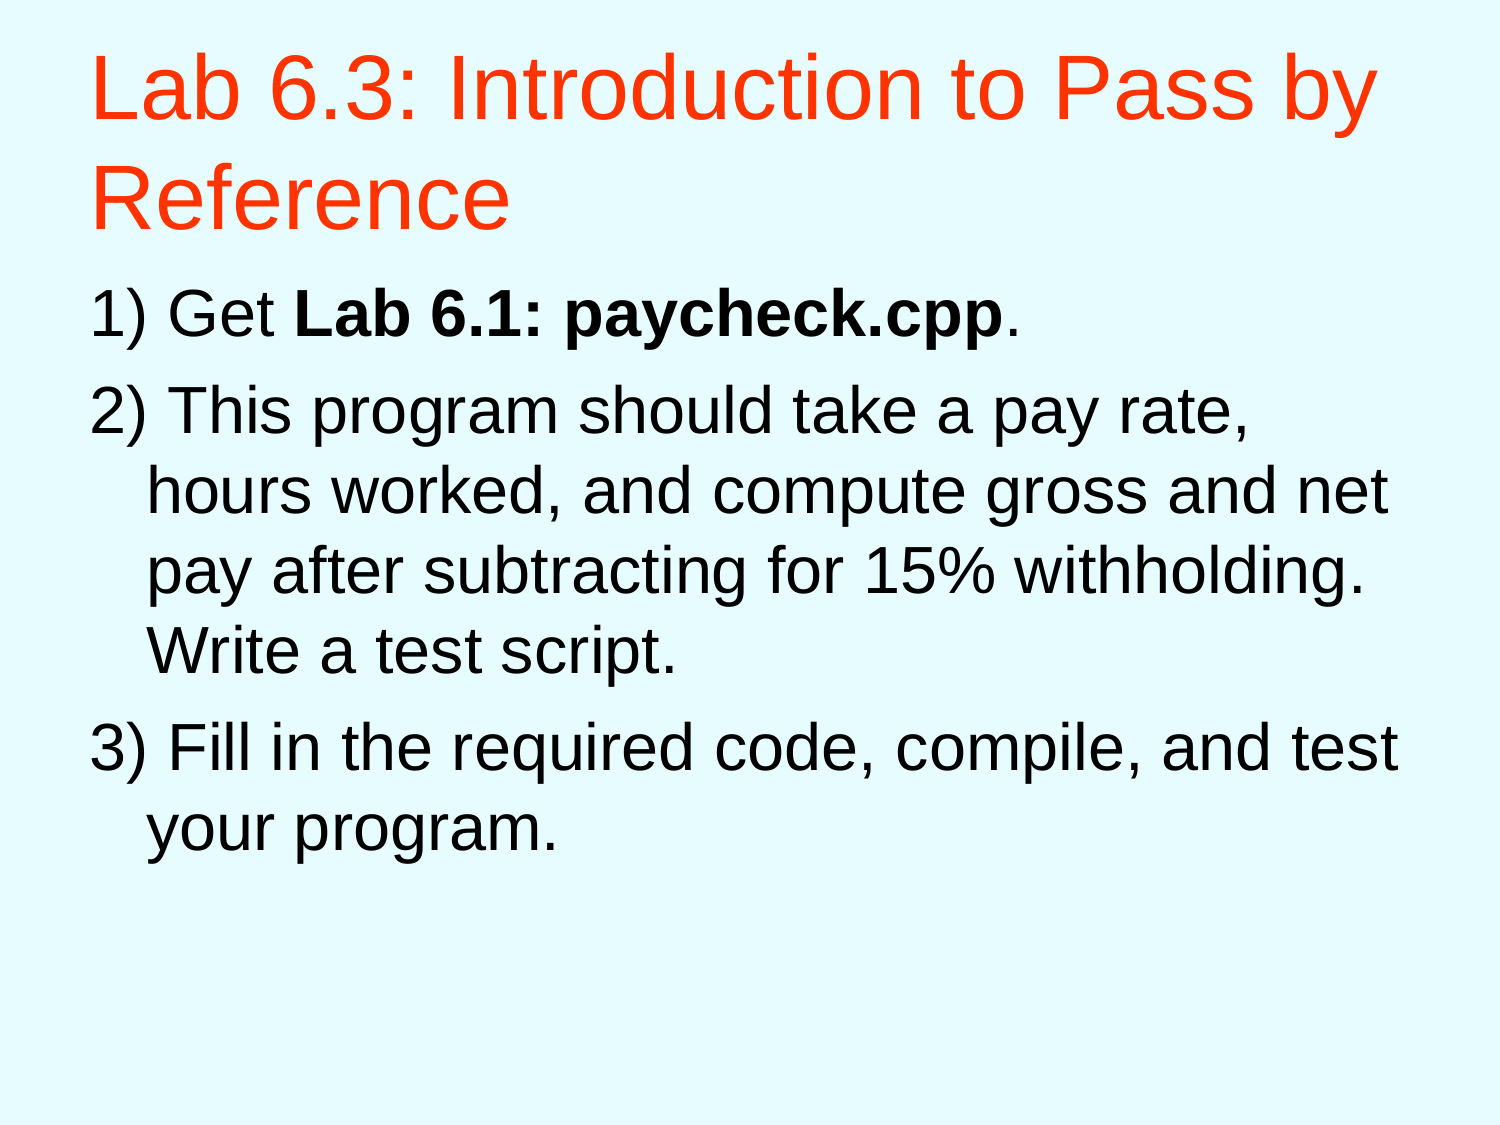

# Lab 6.3: Introduction to Pass by Reference
 Get Lab 6.1: paycheck.cpp.
 This program should take a pay rate, hours worked, and compute gross and net pay after subtracting for 15% withholding. Write a test script.
 Fill in the required code, compile, and test your program.